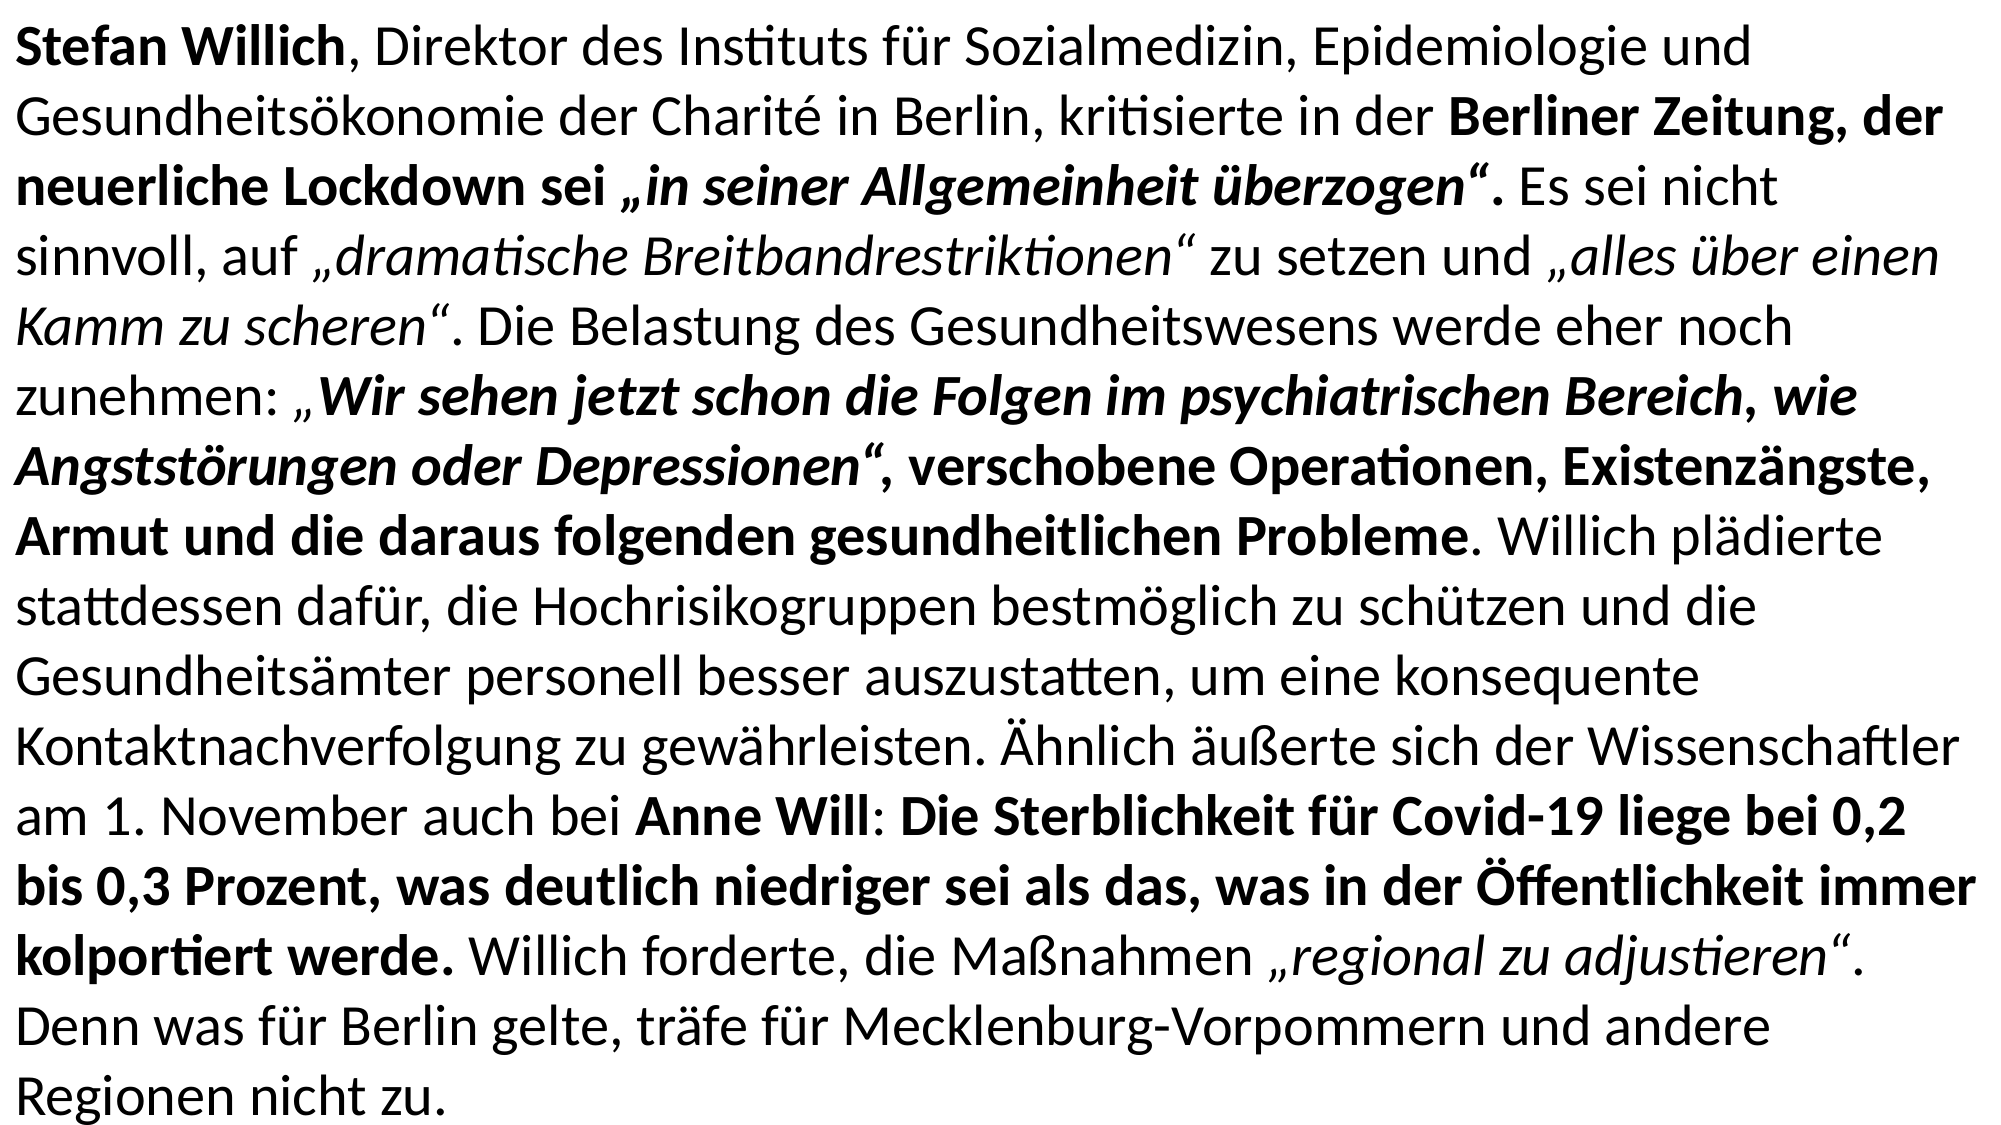

Stefan Willich, Direktor des Instituts für Sozialmedizin, Epidemiologie und Gesundheitsökonomie der Charité in Berlin, kritisierte in der Berliner Zeitung, der neuerliche Lockdown sei „in seiner Allgemeinheit überzogen“. Es sei nicht sinnvoll, auf „dramatische Breitbandrestriktionen“ zu setzen und „alles über einen Kamm zu scheren“. Die Belastung des Gesundheitswesens werde eher noch zunehmen: „Wir sehen jetzt schon die Folgen im psychiatrischen Bereich, wie Angststörungen oder Depressionen“, verschobene Operationen, Existenzängste, Armut und die daraus folgenden gesundheitlichen Probleme. Willich plädierte stattdessen dafür, die Hochrisikogruppen bestmöglich zu schützen und die Gesundheitsämter personell besser auszustatten, um eine konsequente Kontaktnachverfolgung zu gewährleisten. Ähnlich äußerte sich der Wissenschaftler am 1. November auch bei Anne Will: Die Sterblichkeit für Covid-19 liege bei 0,2 bis 0,3 Prozent, was deutlich niedriger sei als das, was in der Öffentlichkeit immer kolportiert werde. Willich forderte, die Maßnahmen „regional zu adjustieren“. Denn was für Berlin gelte, träfe für Mecklenburg-Vorpommern und andere Regionen nicht zu.